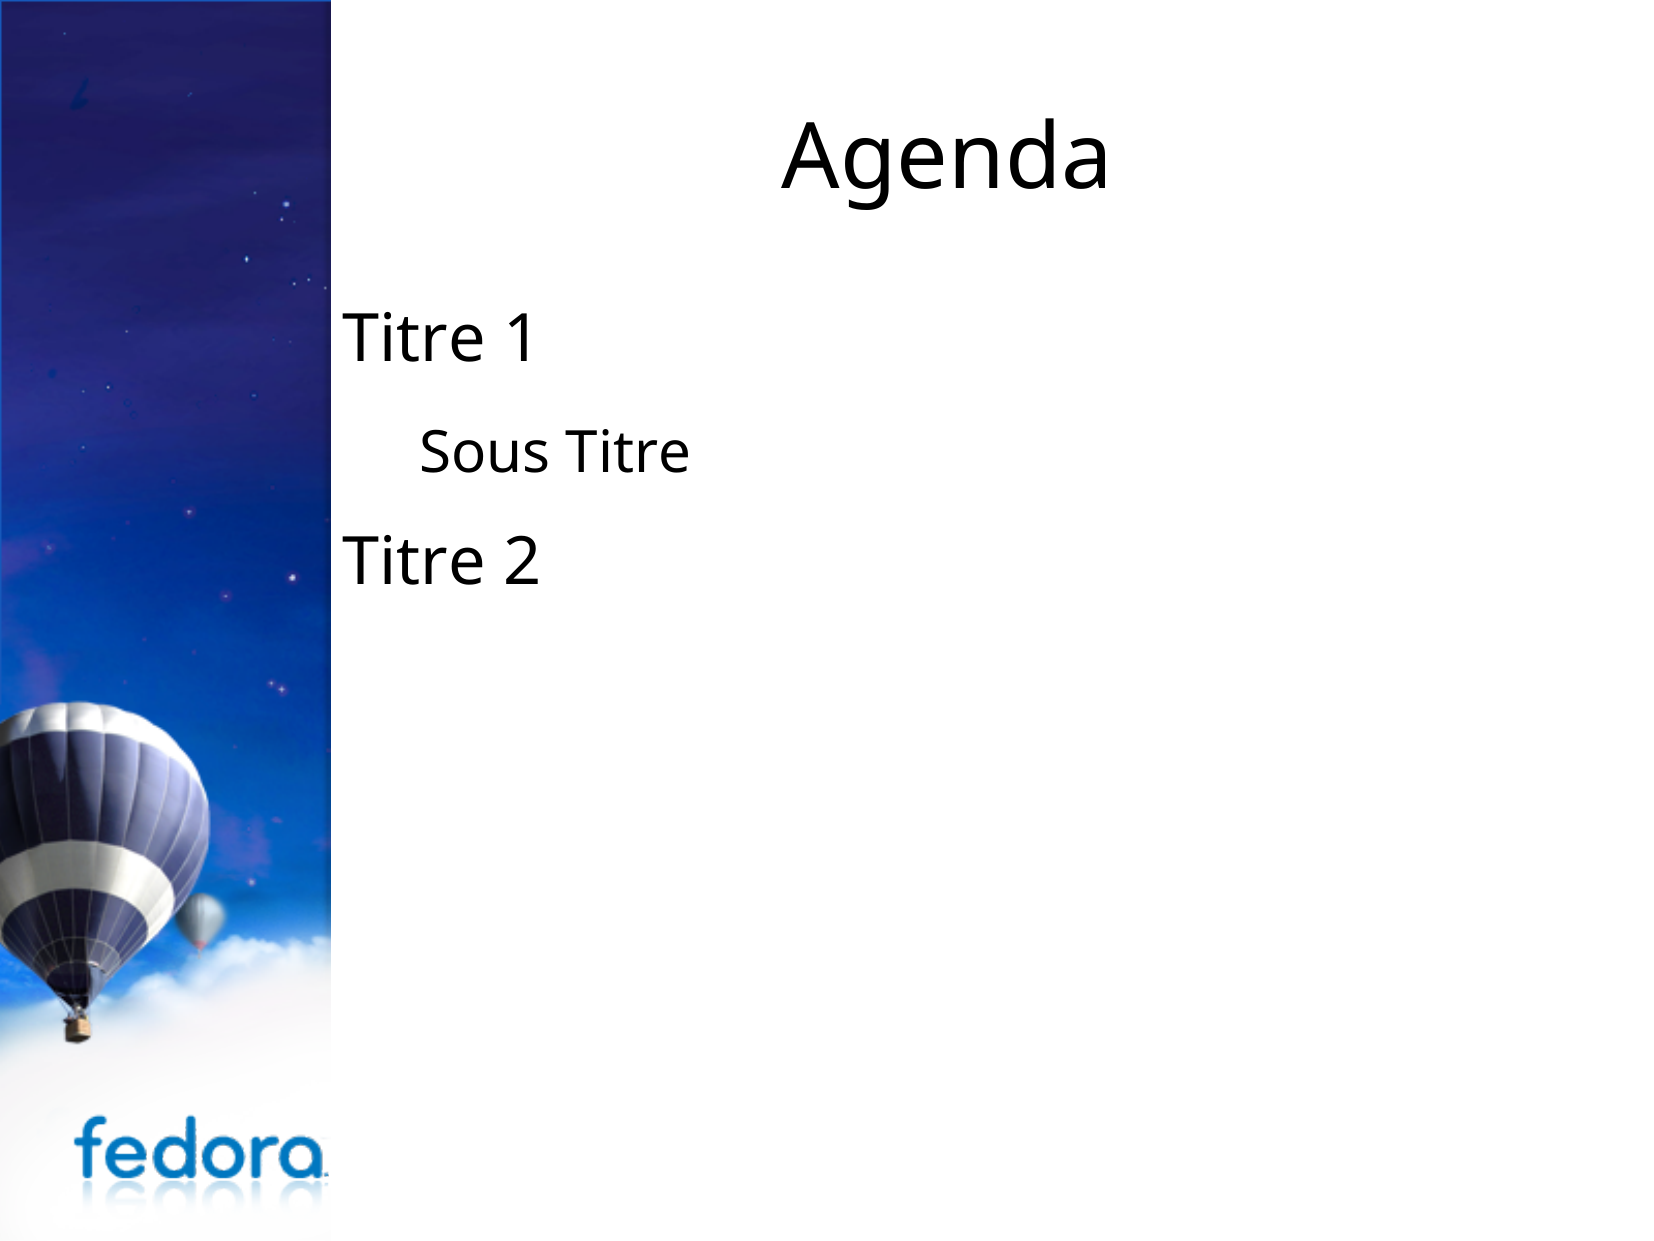

# Agenda
Titre 1
Sous Titre
Titre 2